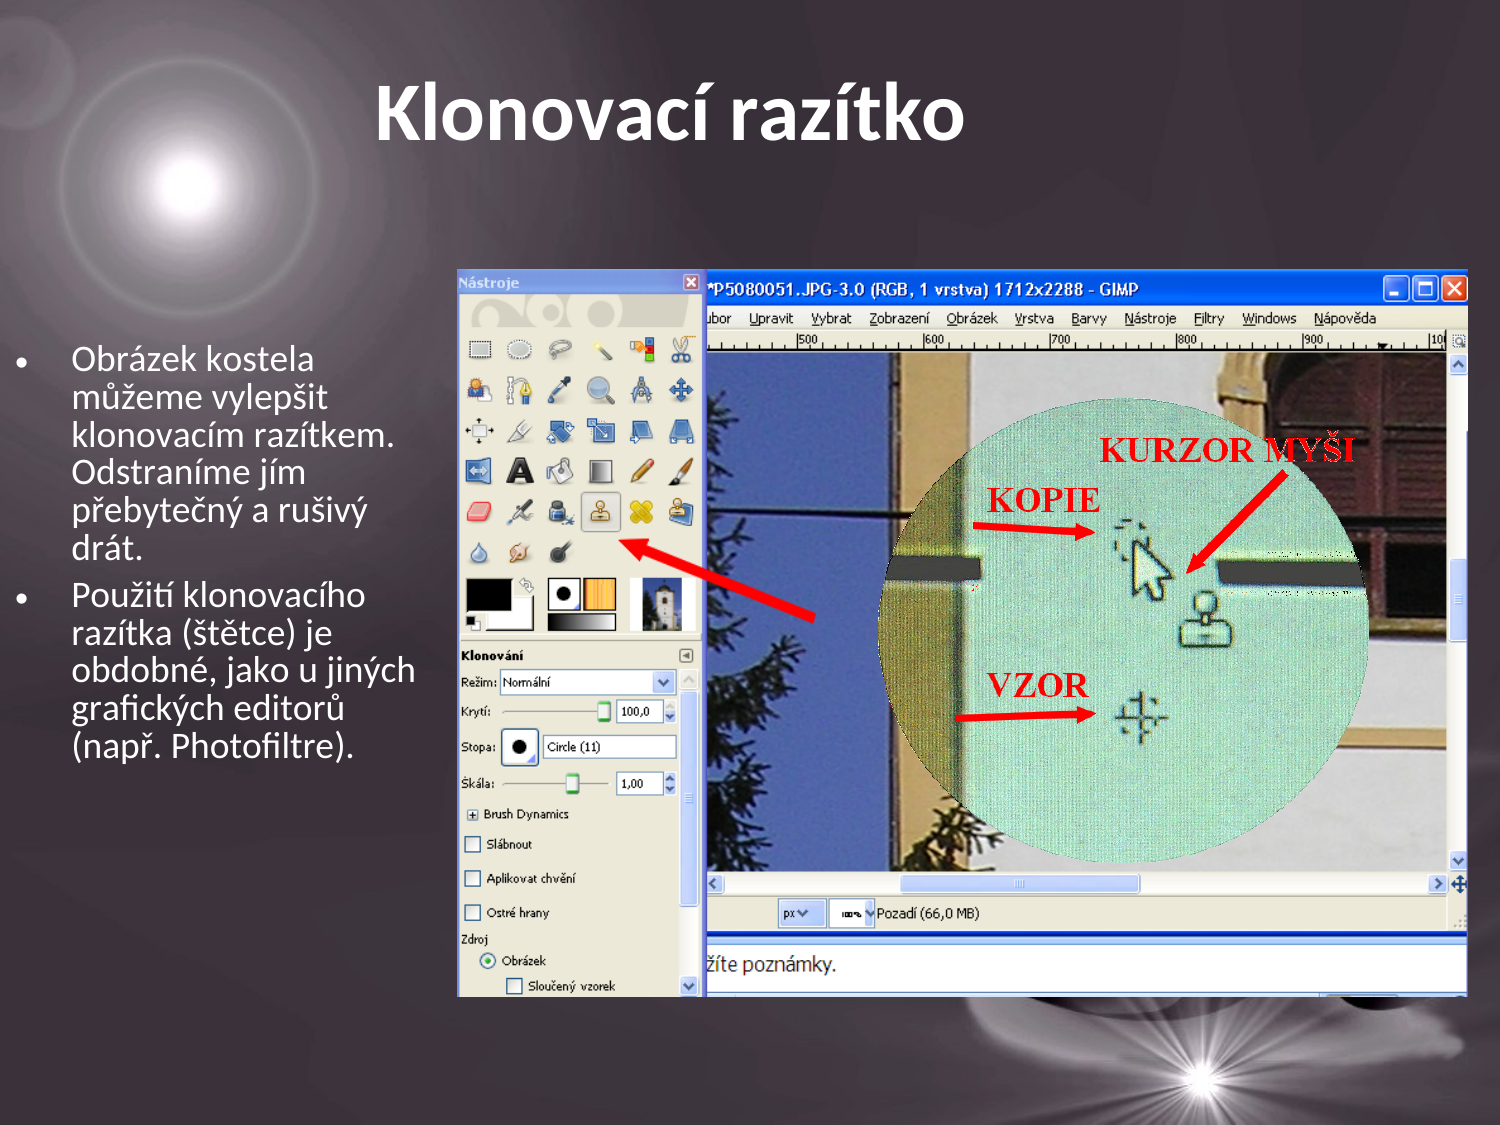

Klonovací razítko
# Obrázek kostela můžeme vylepšit klonovacím razítkem. Odstraníme jím přebytečný a rušivý drát.
Použití klonovacího razítka (štětce) je obdobné, jako u jiných grafických editorů (např. Photofiltre).